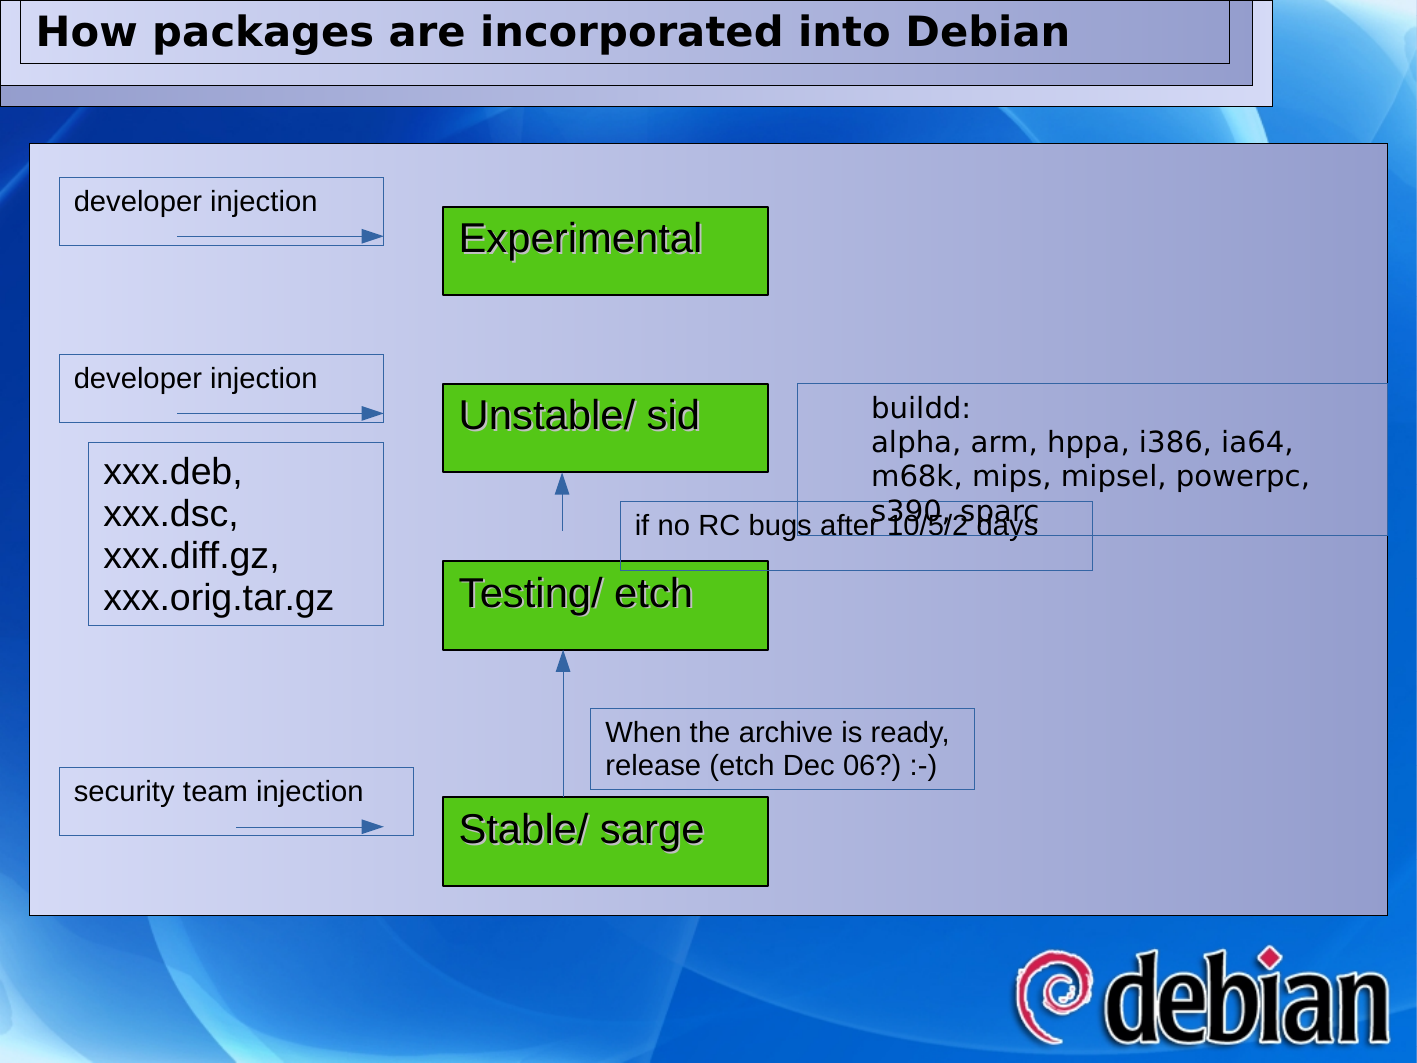

How packages are incorporated into Debian
developer injection
Experimental
developer injection
Unstable/ sid
buildd:
alpha, arm, hppa, i386, ia64, m68k, mips, mipsel, powerpc, s390, sparc
xxx.deb, xxx.dsc, xxx.diff.gz, xxx.orig.tar.gz
if no RC bugs after 10/5/2 days
Testing/ etch
When the archive is ready, release (etch Dec 06?) :-)
security team injection
Stable/ sarge